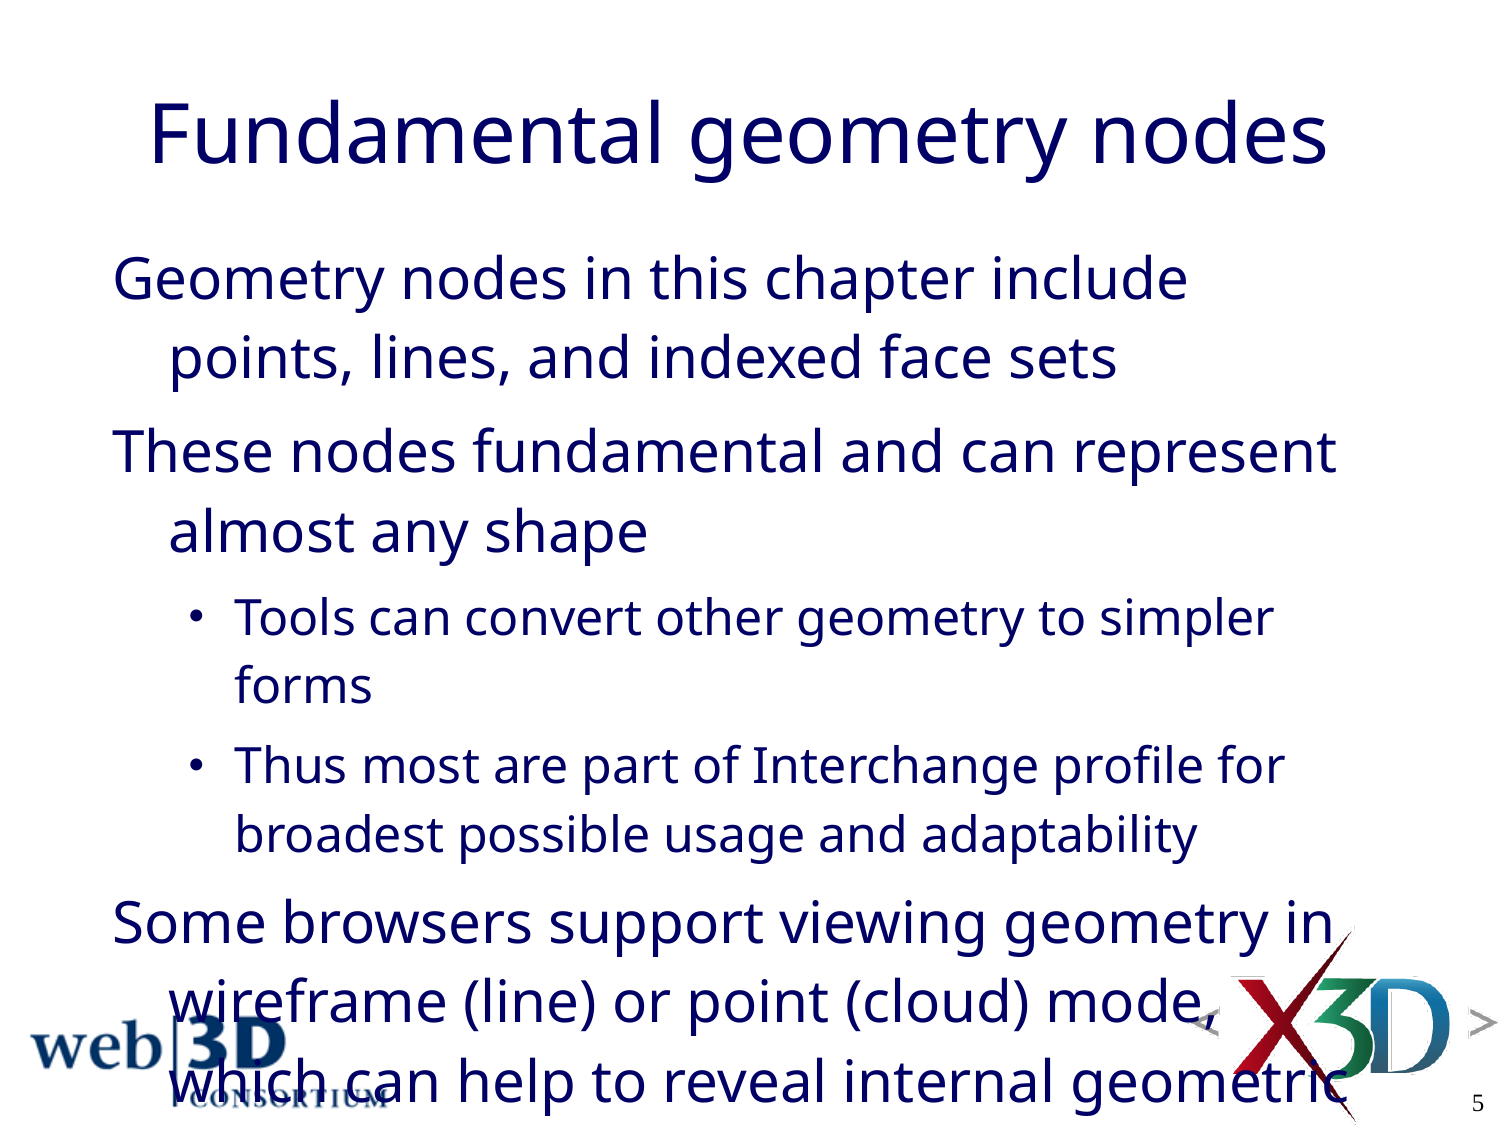

# Fundamental geometry nodes
Geometry nodes in this chapter include points, lines, and indexed face sets
These nodes fundamental and can represent almost any shape
Tools can convert other geometry to simpler forms
Thus most are part of Interchange profile for broadest possible usage and adaptability
Some browsers support viewing geometry in wireframe (line) or point (cloud) mode, which can help to reveal internal geometric structure
http://en.wikipedia.org/wiki/Wire-frame_model